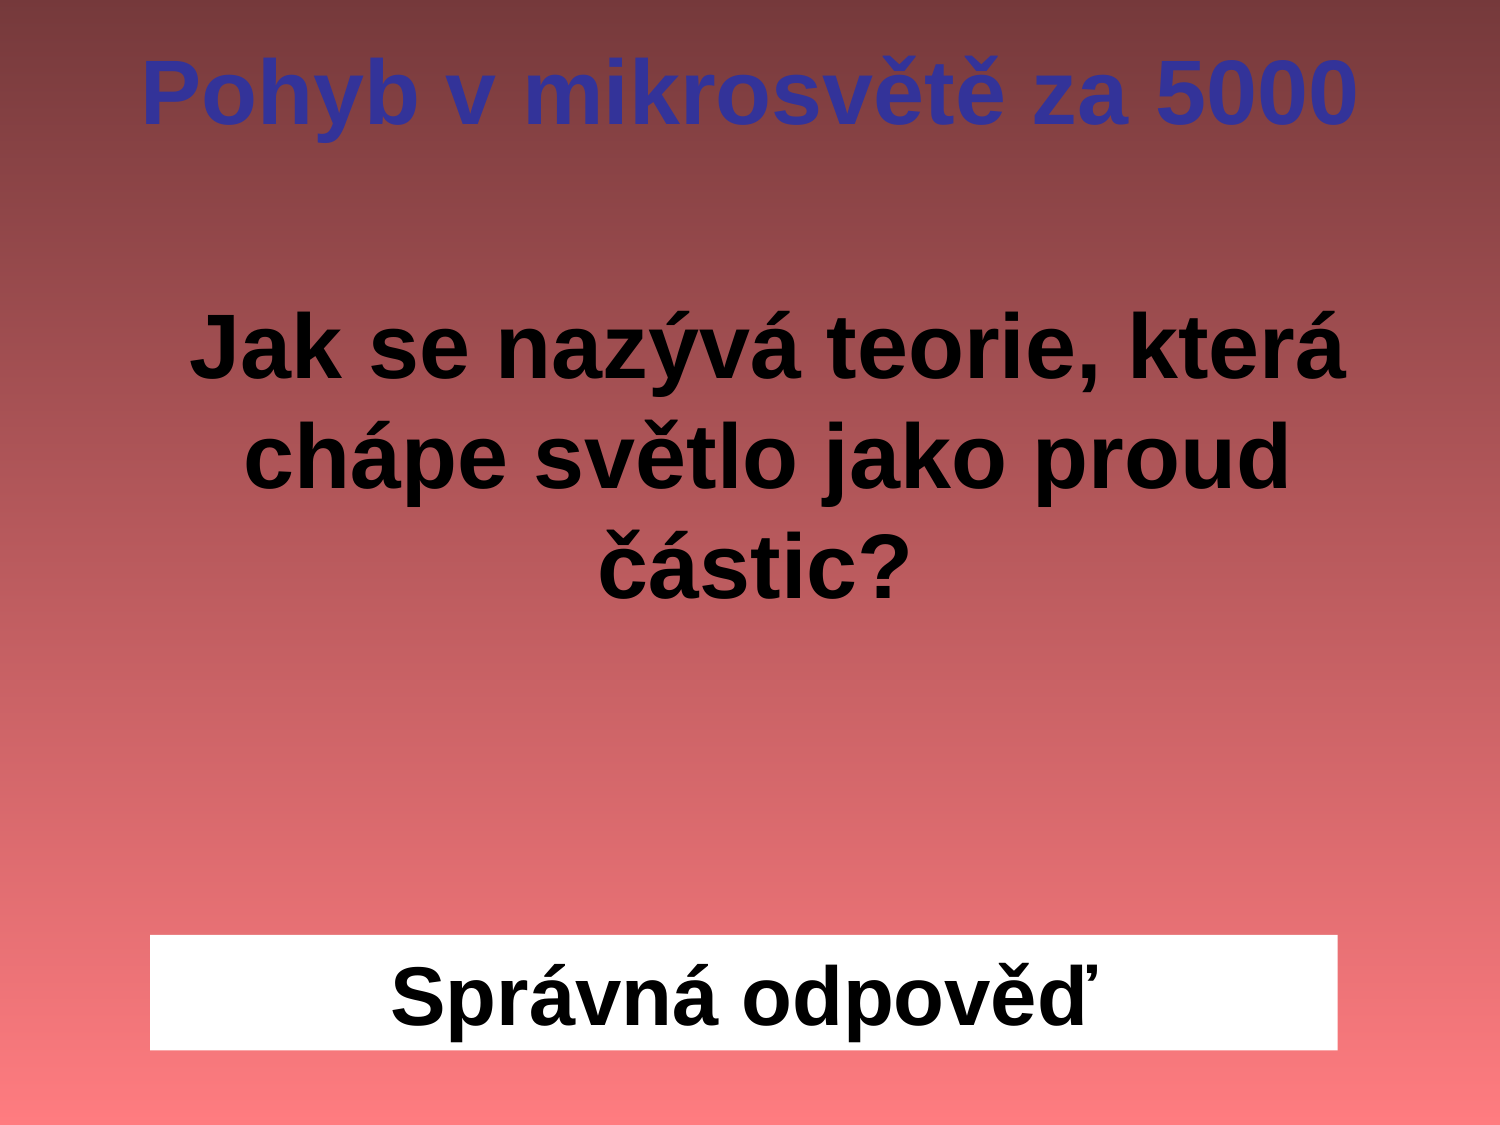

Pohyb v mikrosvětě za 5000
Jak se nazývá teorie, která chápe světlo jako proud částic?
Správná odpověď